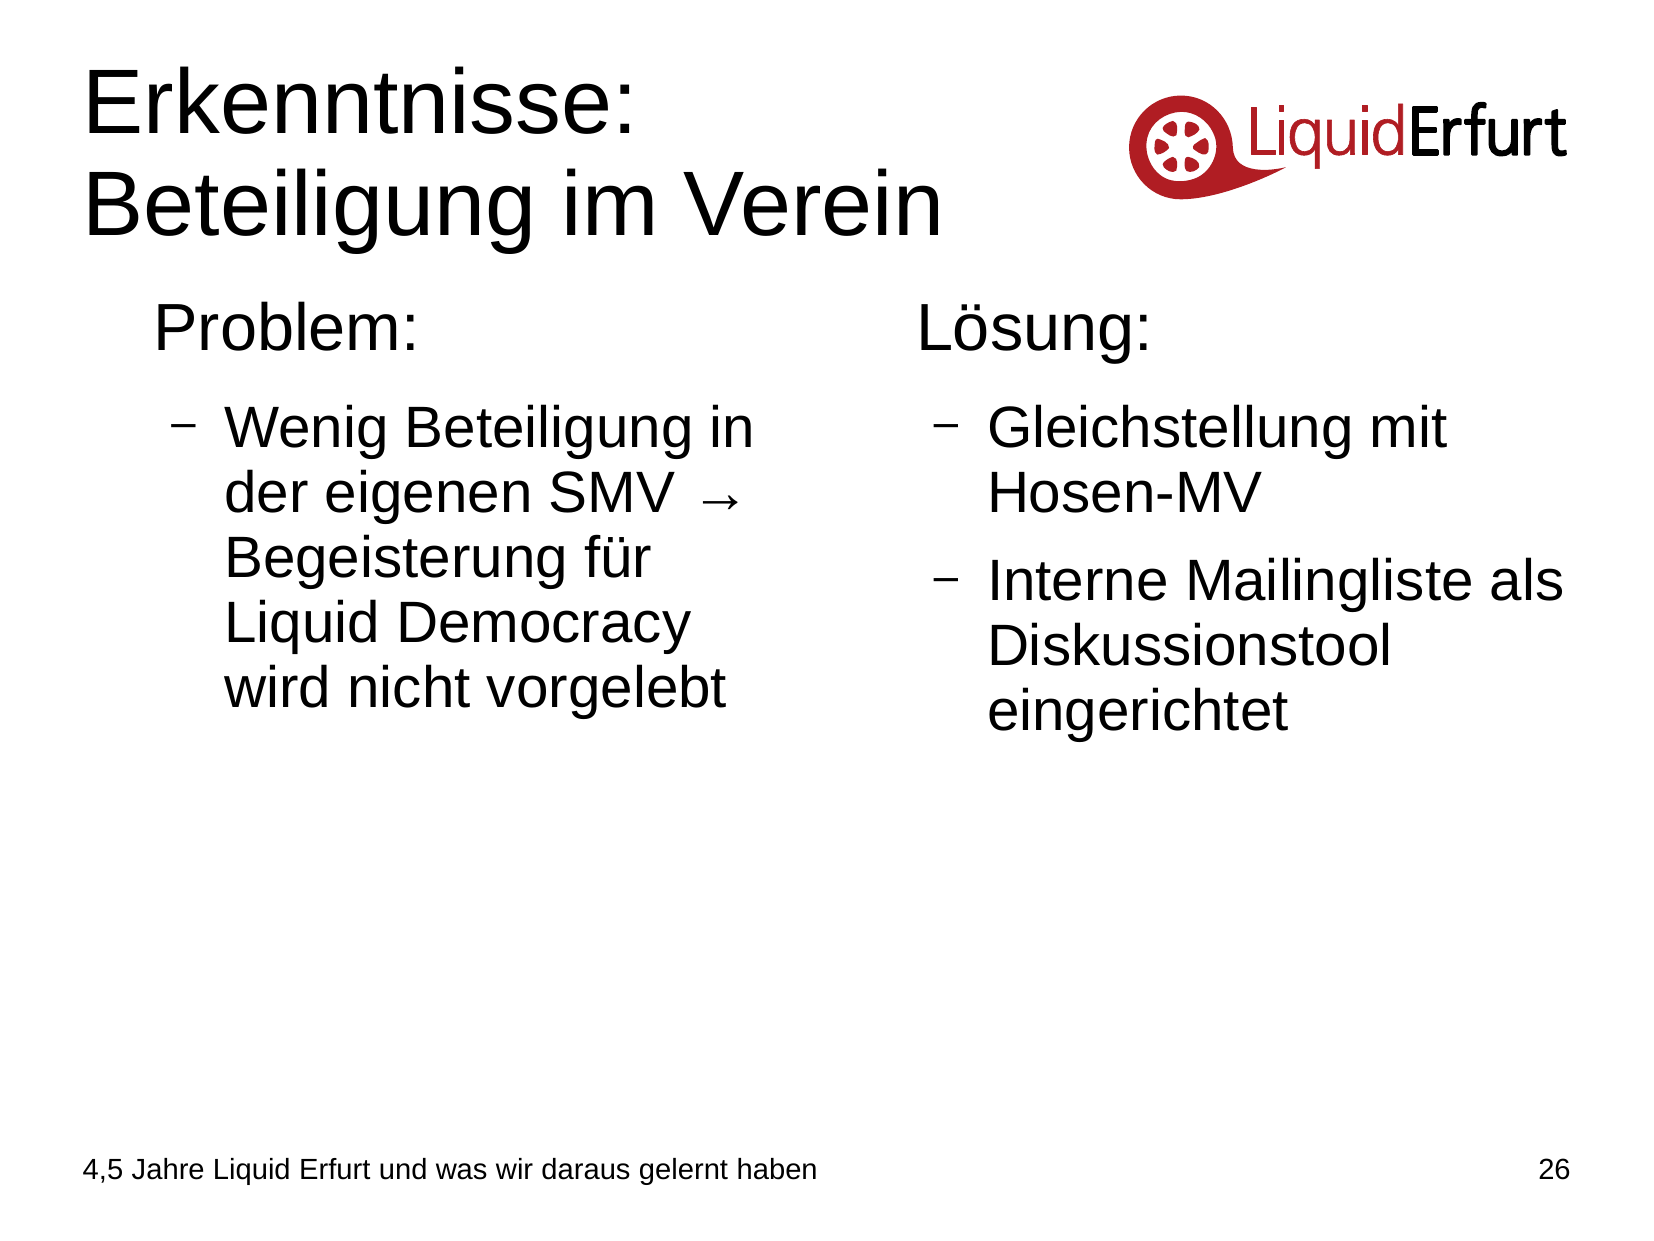

# Erkenntnisse: Beteiligung im Verein
Problem:
Wenig Beteiligung in der eigenen SMV → Begeisterung für Liquid Democracy wird nicht vorgelebt
Lösung:
Gleichstellung mit Hosen-MV
Interne Mailingliste als Diskussionstool eingerichtet
4,5 Jahre Liquid Erfurt und was wir daraus gelernt haben
26